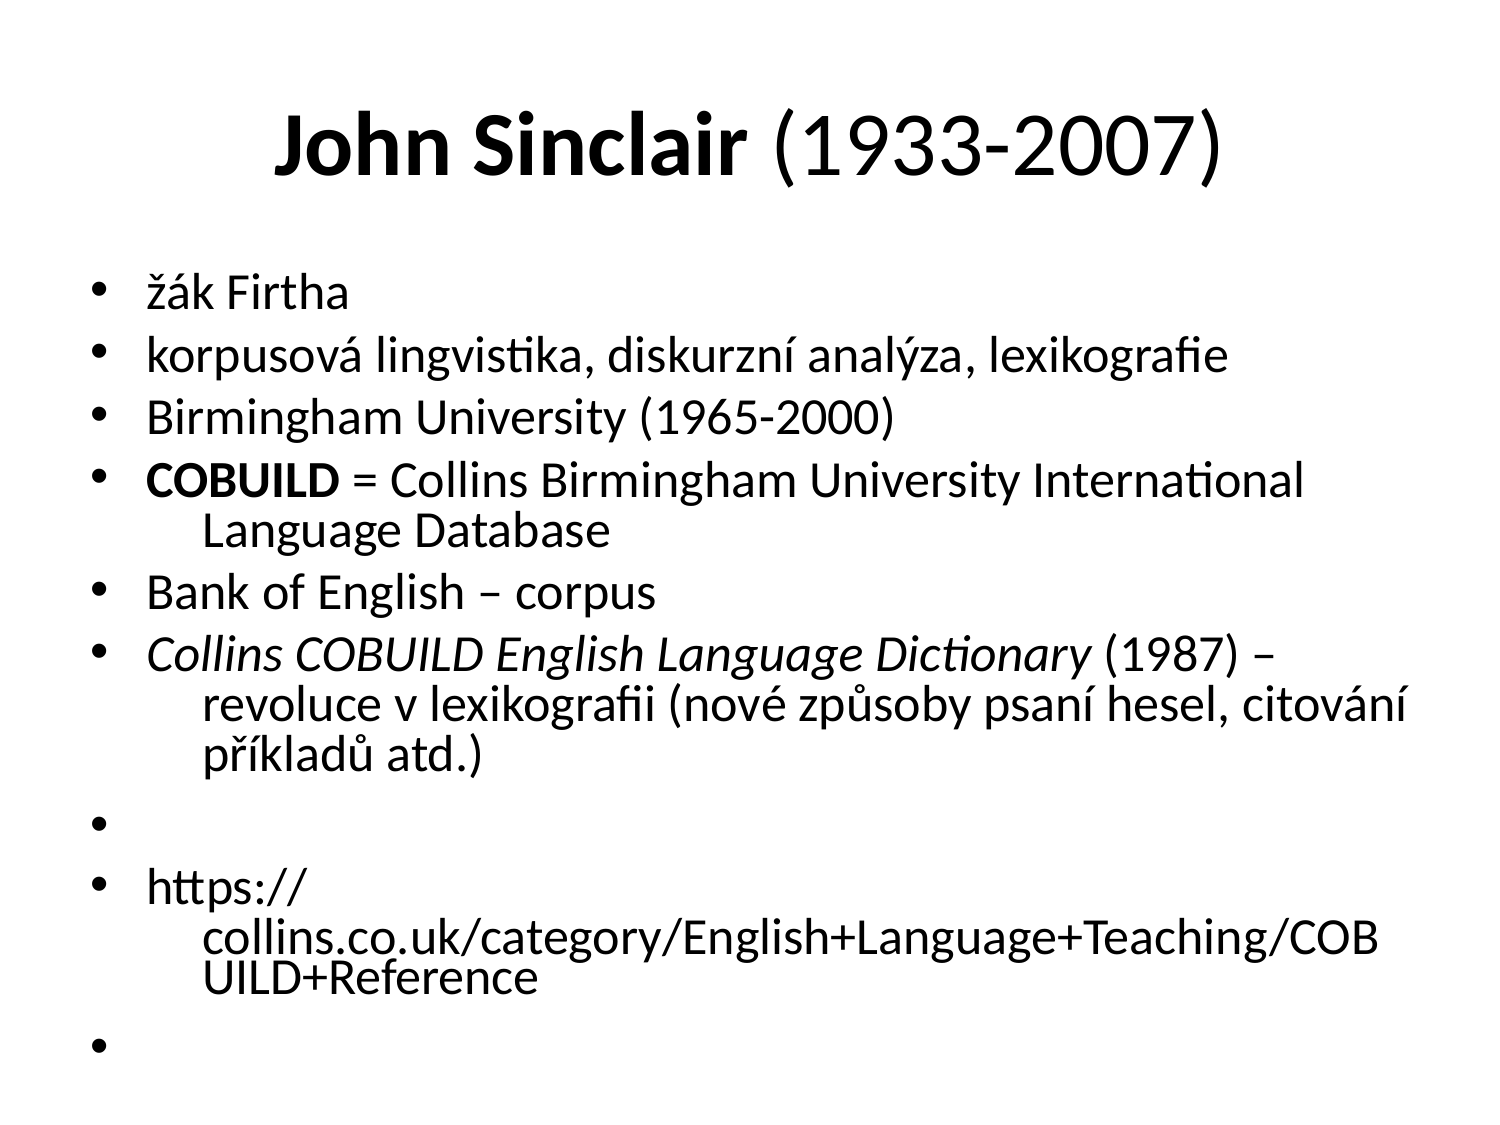

# John Sinclair (1933-2007)
žák Firtha
korpusová lingvistika, diskurzní analýza, lexikografie
Birmingham University (1965-2000)
COBUILD = Collins Birmingham University International Language Database
Bank of English – corpus
Collins COBUILD English Language Dictionary (1987) – revoluce v lexikografii (nové způsoby psaní hesel, citování příkladů atd.)
https://collins.co.uk/category/English+Language+Teaching/COBUILD+Reference